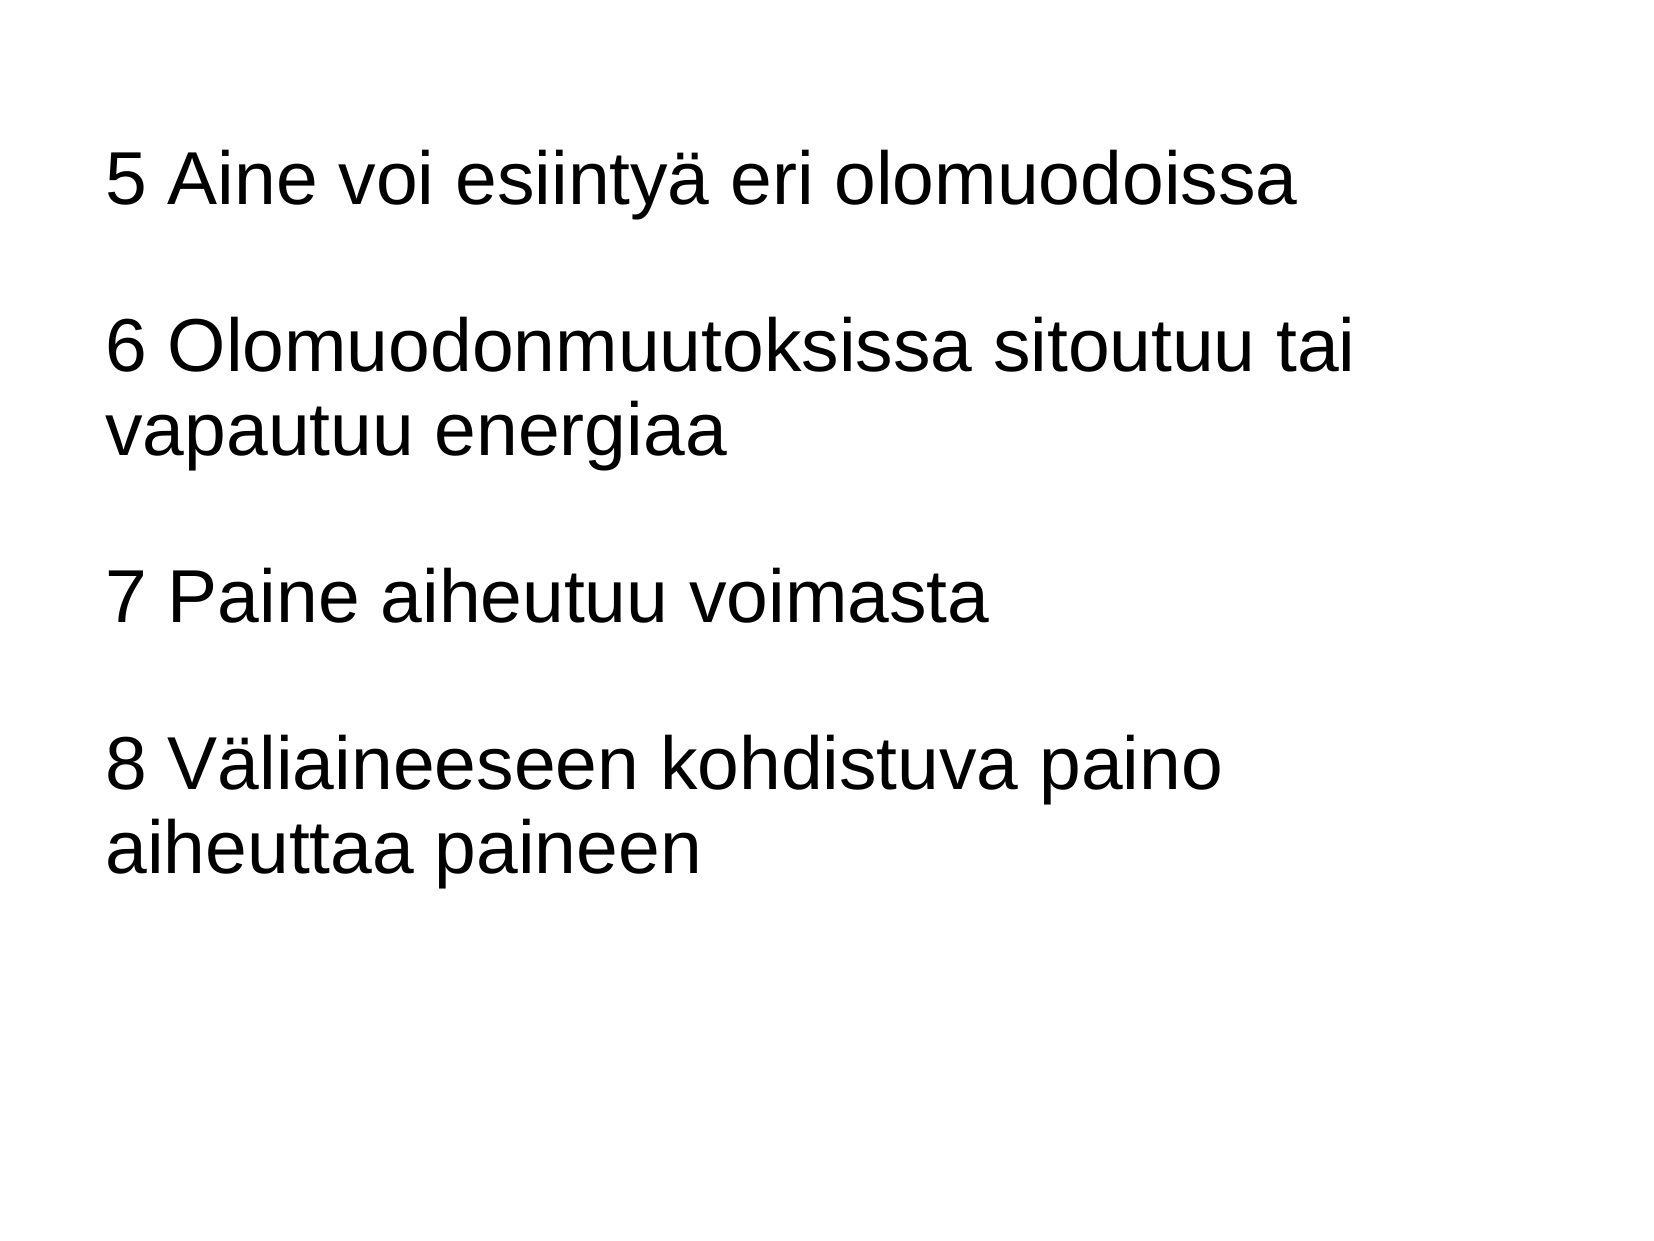

5 Aine voi esiintyä eri olomuodoissa
6 Olomuodonmuutoksissa sitoutuu tai vapautuu energiaa
7 Paine aiheutuu voimasta
8 Väliaineeseen kohdistuva paino aiheuttaa paineen